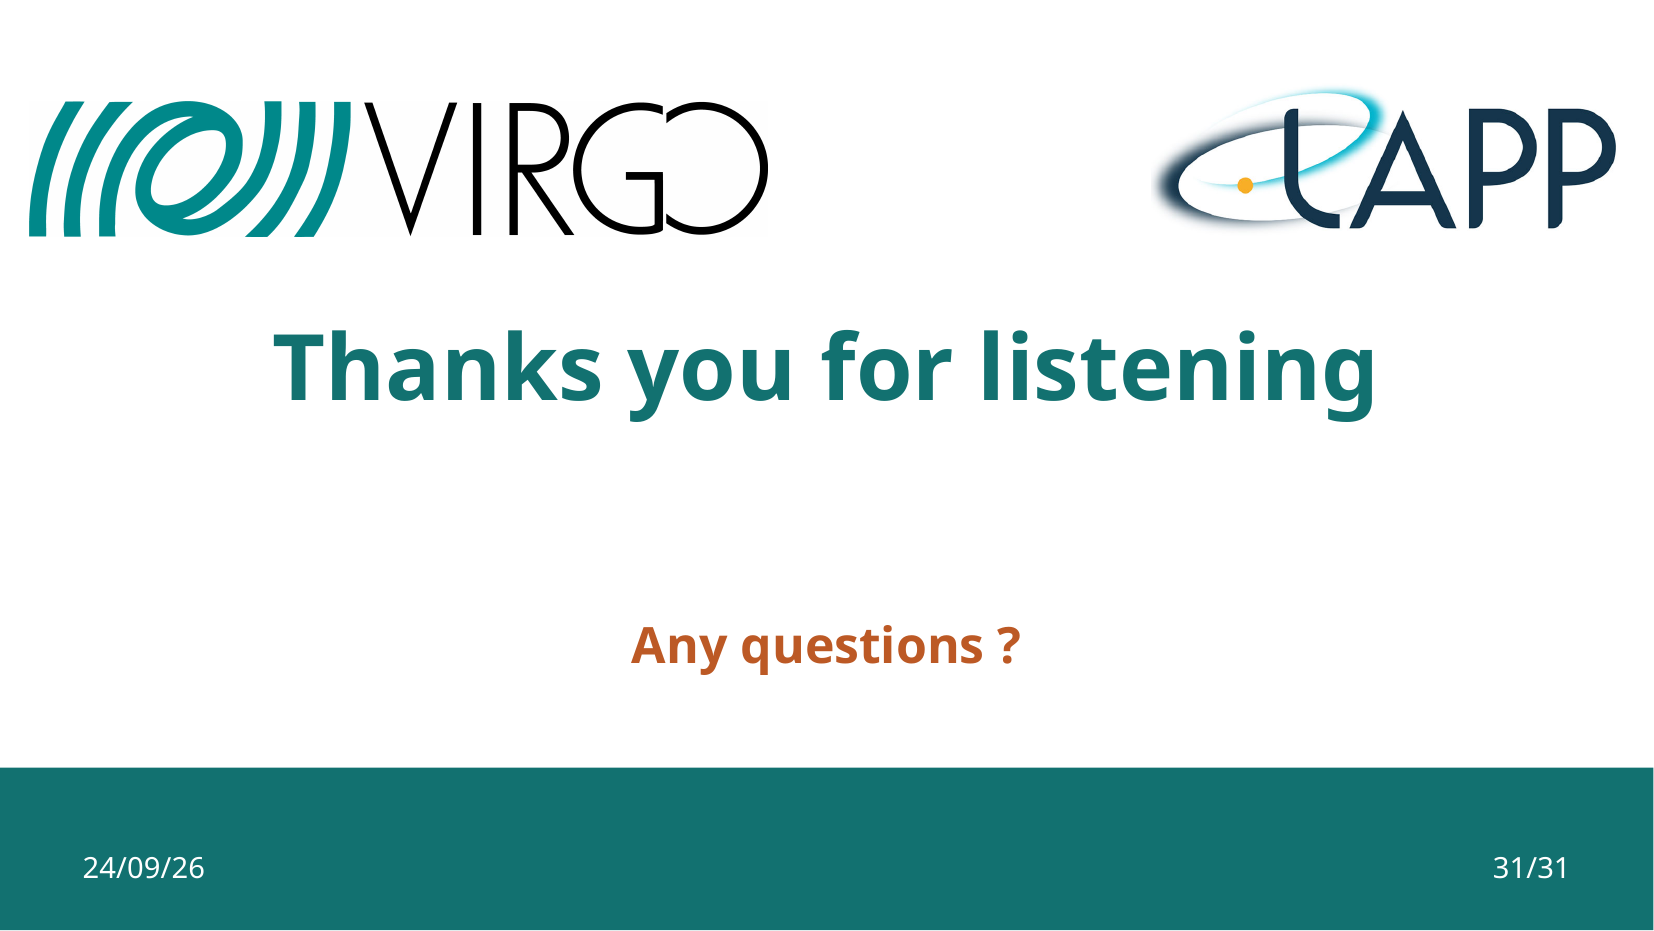

# Thanks you for listening
Any questions ?
31